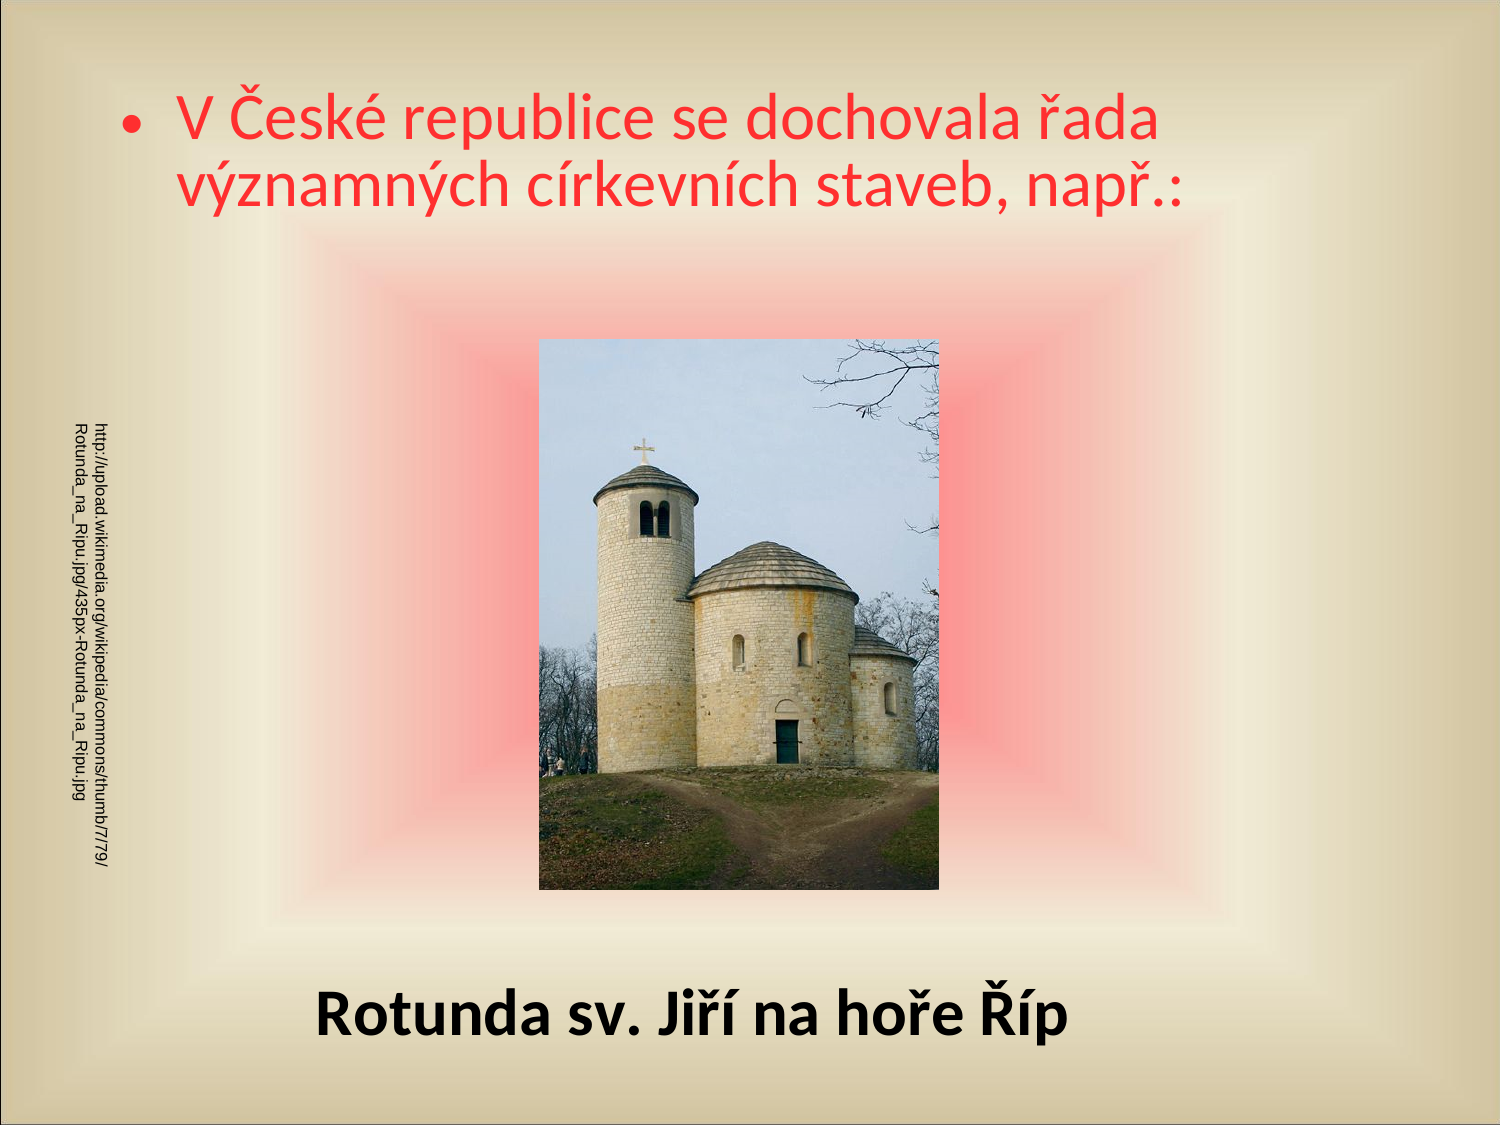

# V České republice se dochovala řada významných církevních staveb, např.:
http://upload.wikimedia.org/wikipedia/commons/thumb/7/79/Rotunda_na_Ripu.jpg/435px-Rotunda_na_Ripu.jpg
Rotunda sv. Jiří na hoře Říp